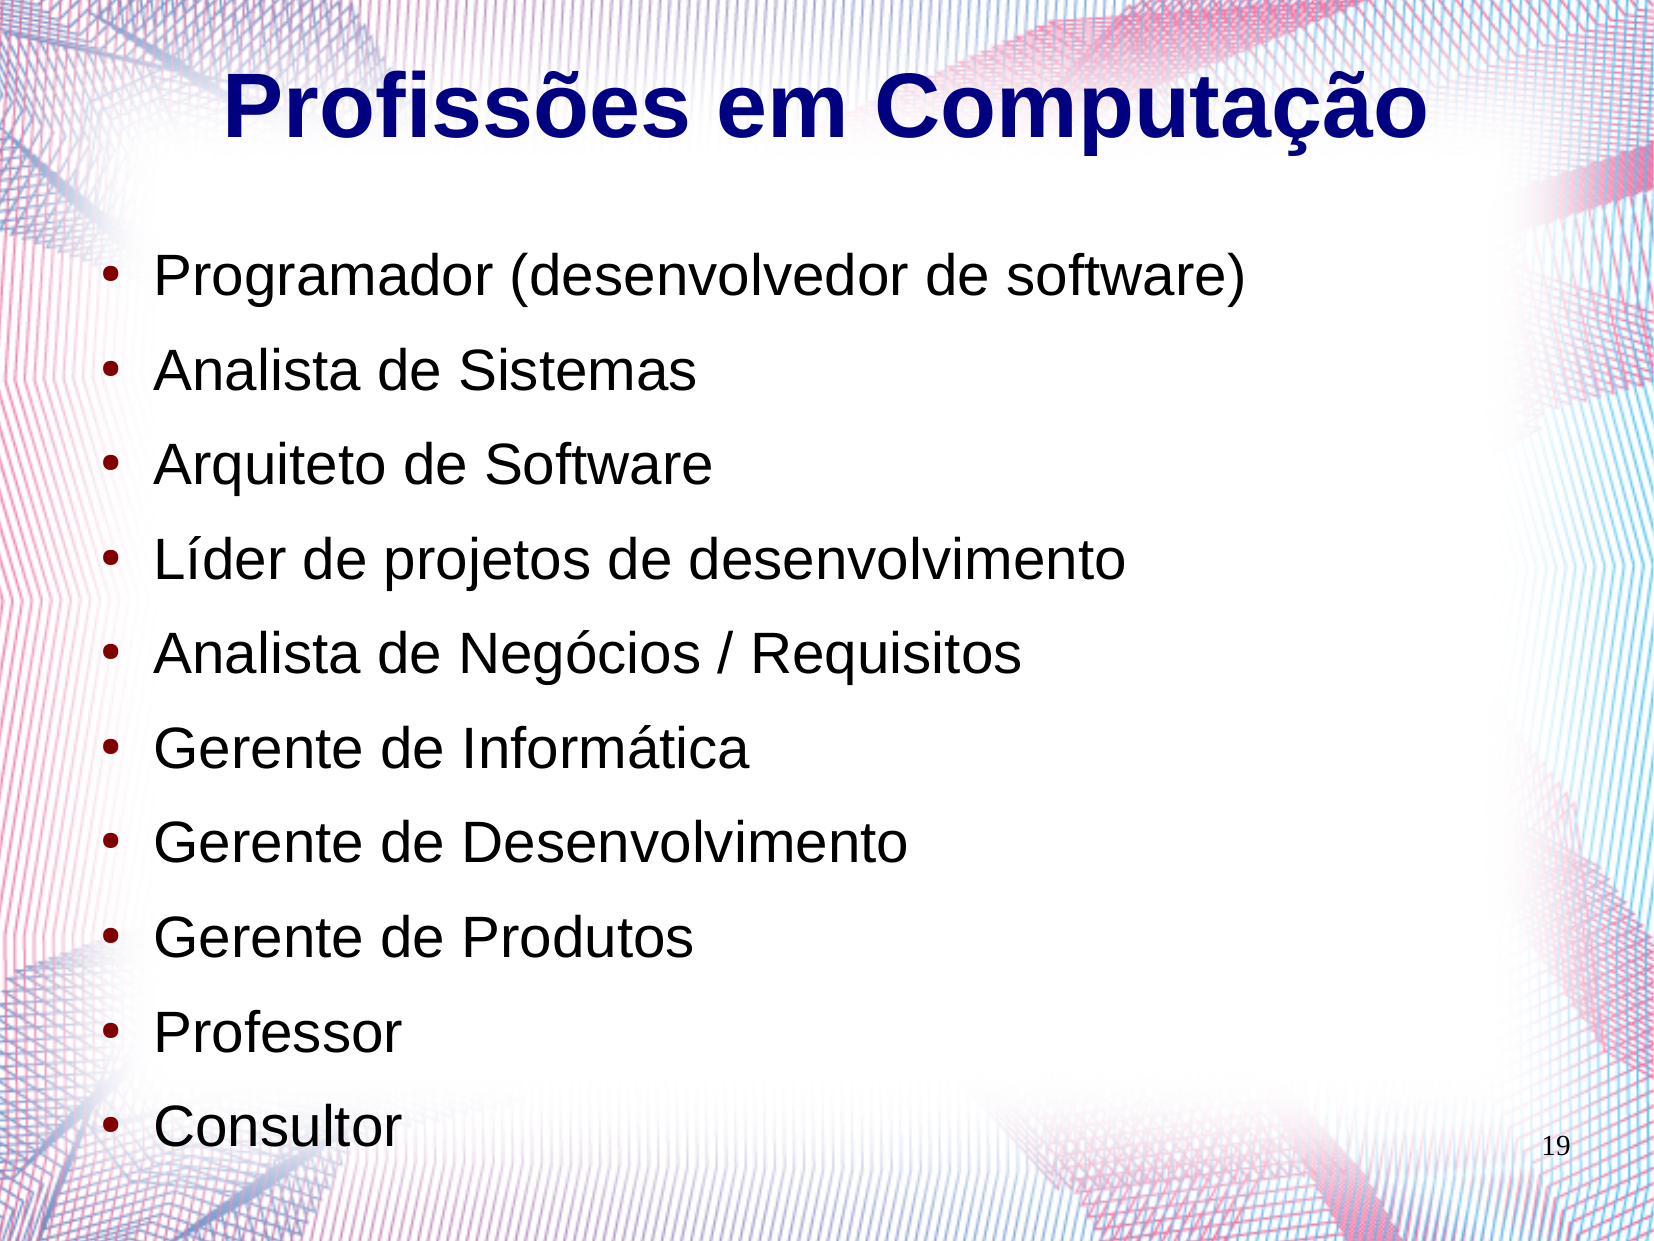

# Profissões em Computação
Programador (desenvolvedor de software)
Analista de Sistemas
Arquiteto de Software
Líder de projetos de desenvolvimento
Analista de Negócios / Requisitos
Gerente de Informática
Gerente de Desenvolvimento
Gerente de Produtos
Professor
Consultor
19